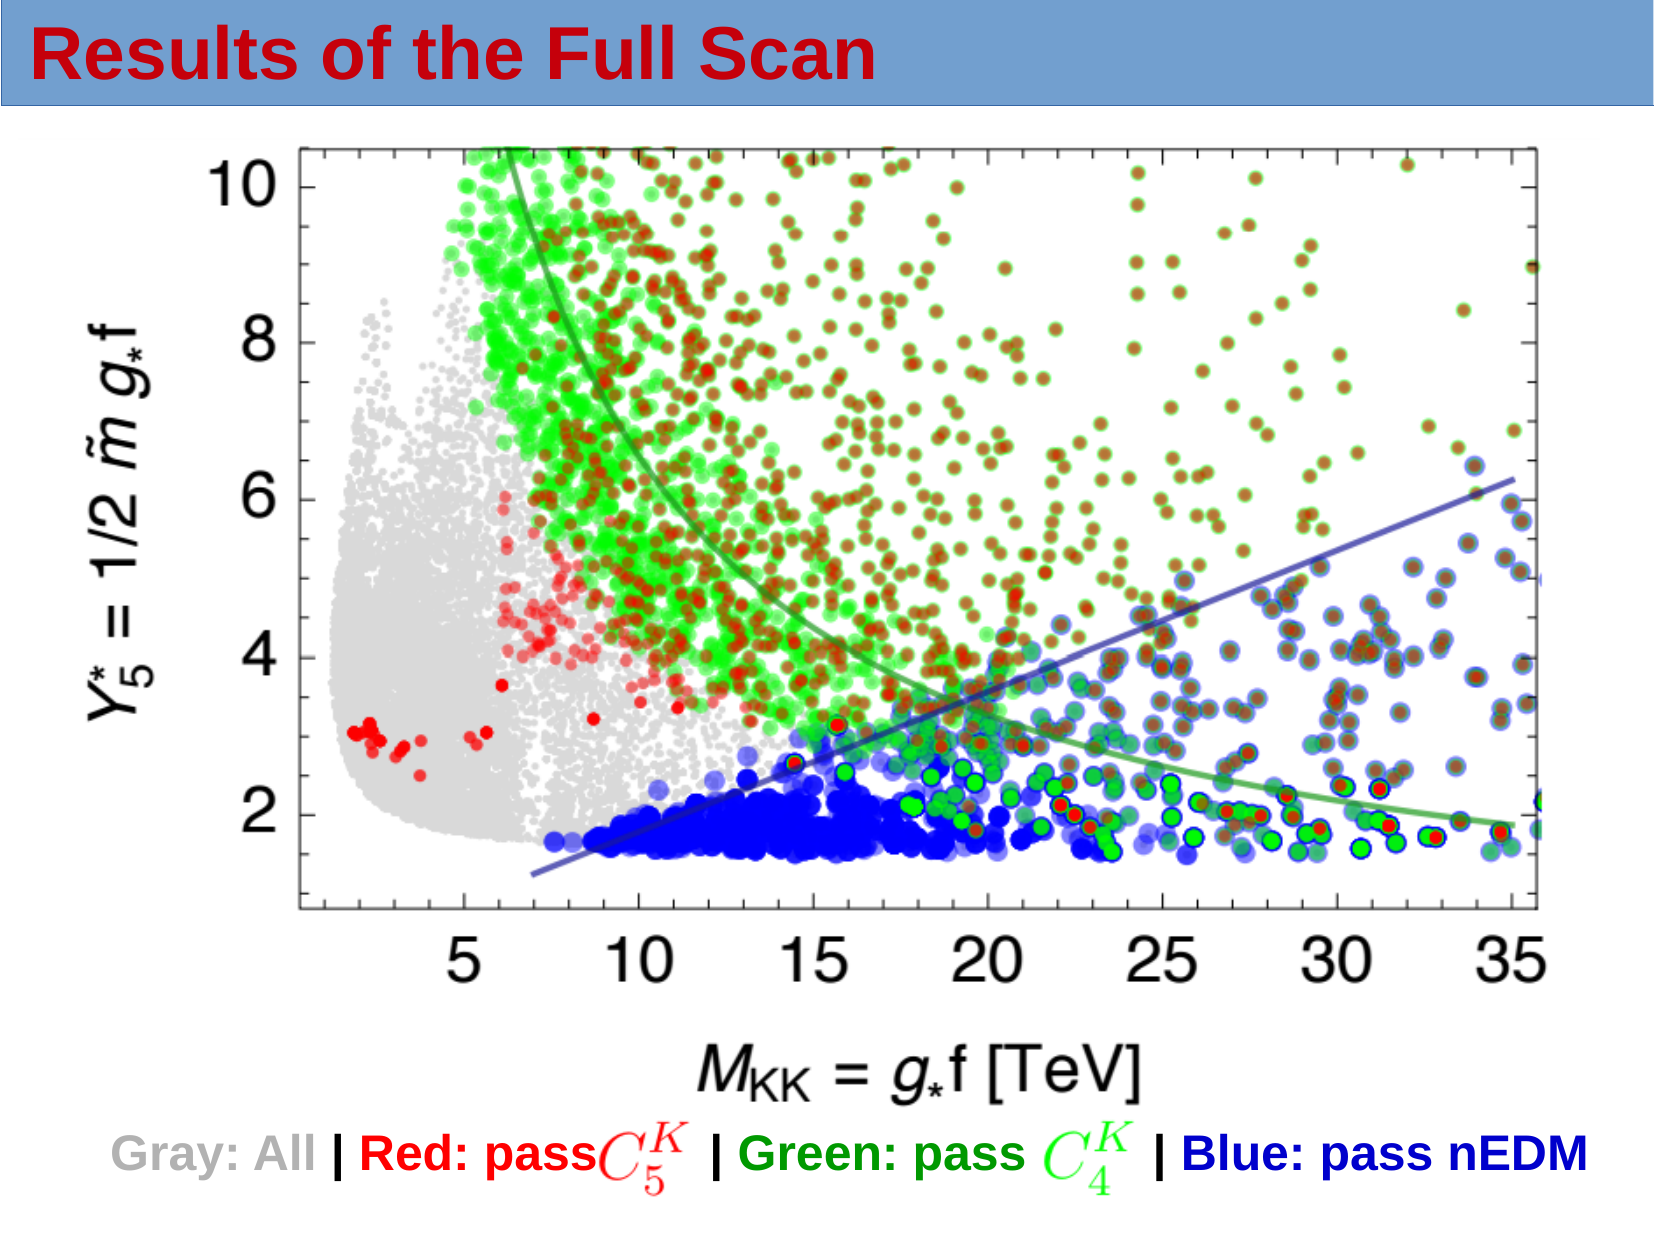

# Results of the Full Scan
Gray: All | Red: pass | Green: pass | Blue: pass nEDM